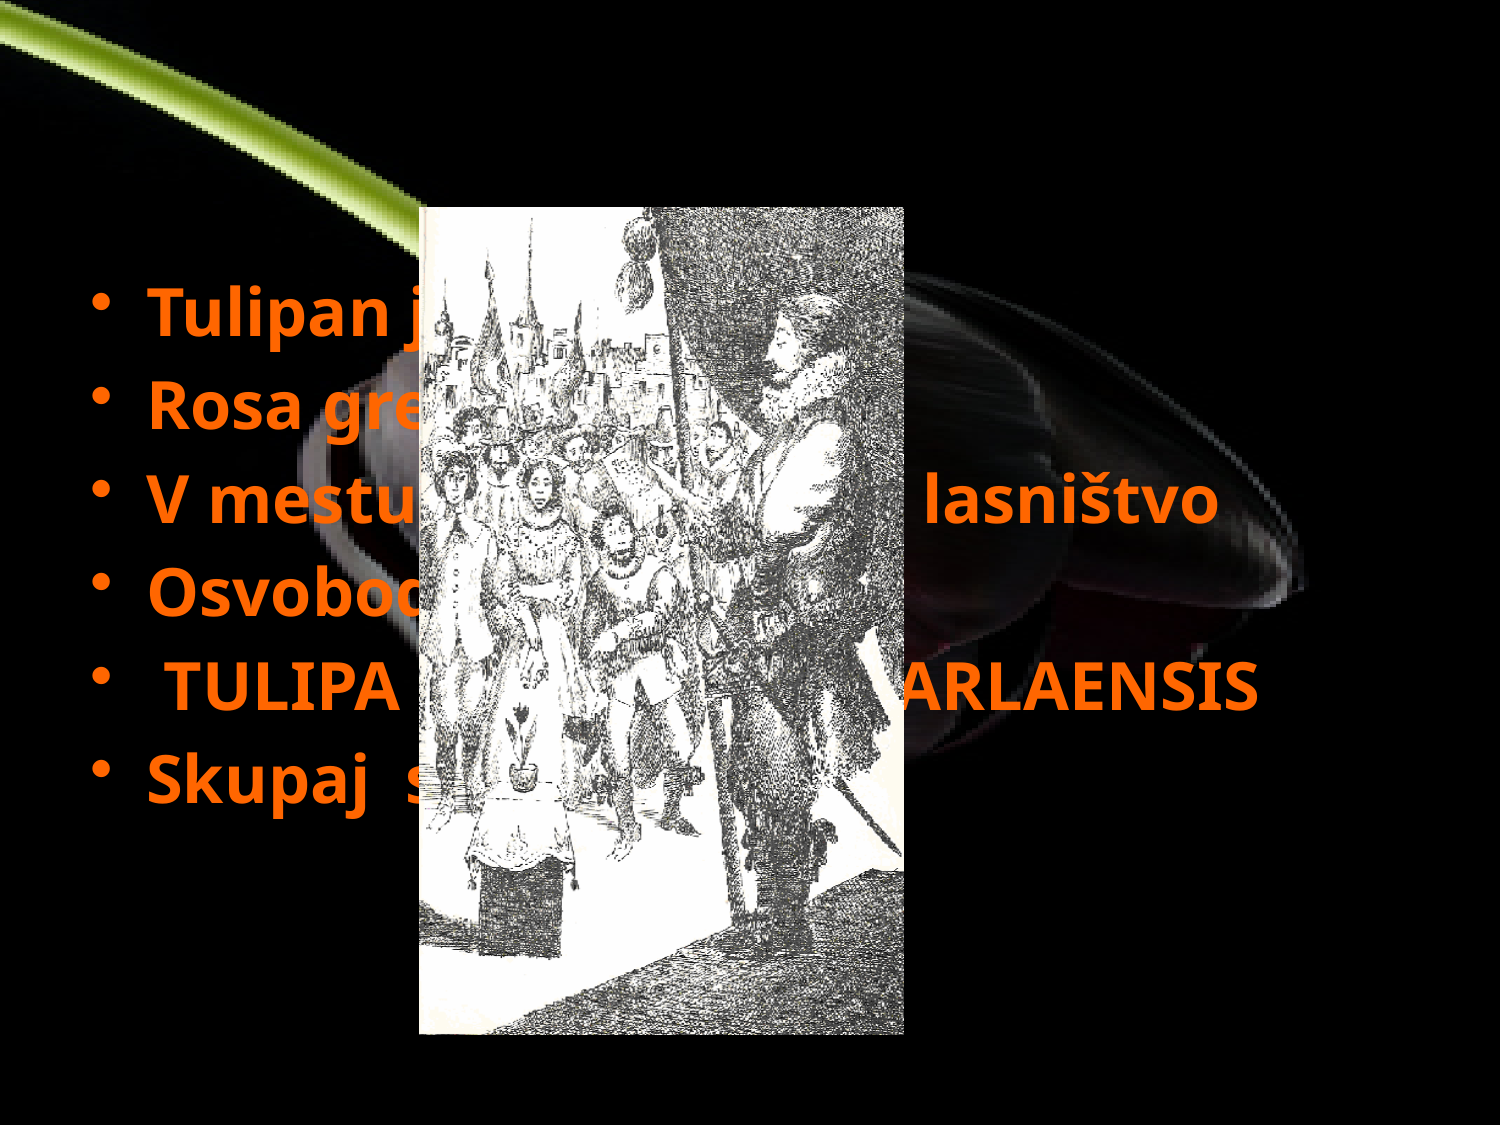

#
Tulipan je ukraden
Rosa gre za tatom
V mestu cvetlic dokaže lasništvo
Osvobodi Corneliusa
 TULIPA NIGRA ROSA BARLAENSIS
Skupaj srečno zaživita